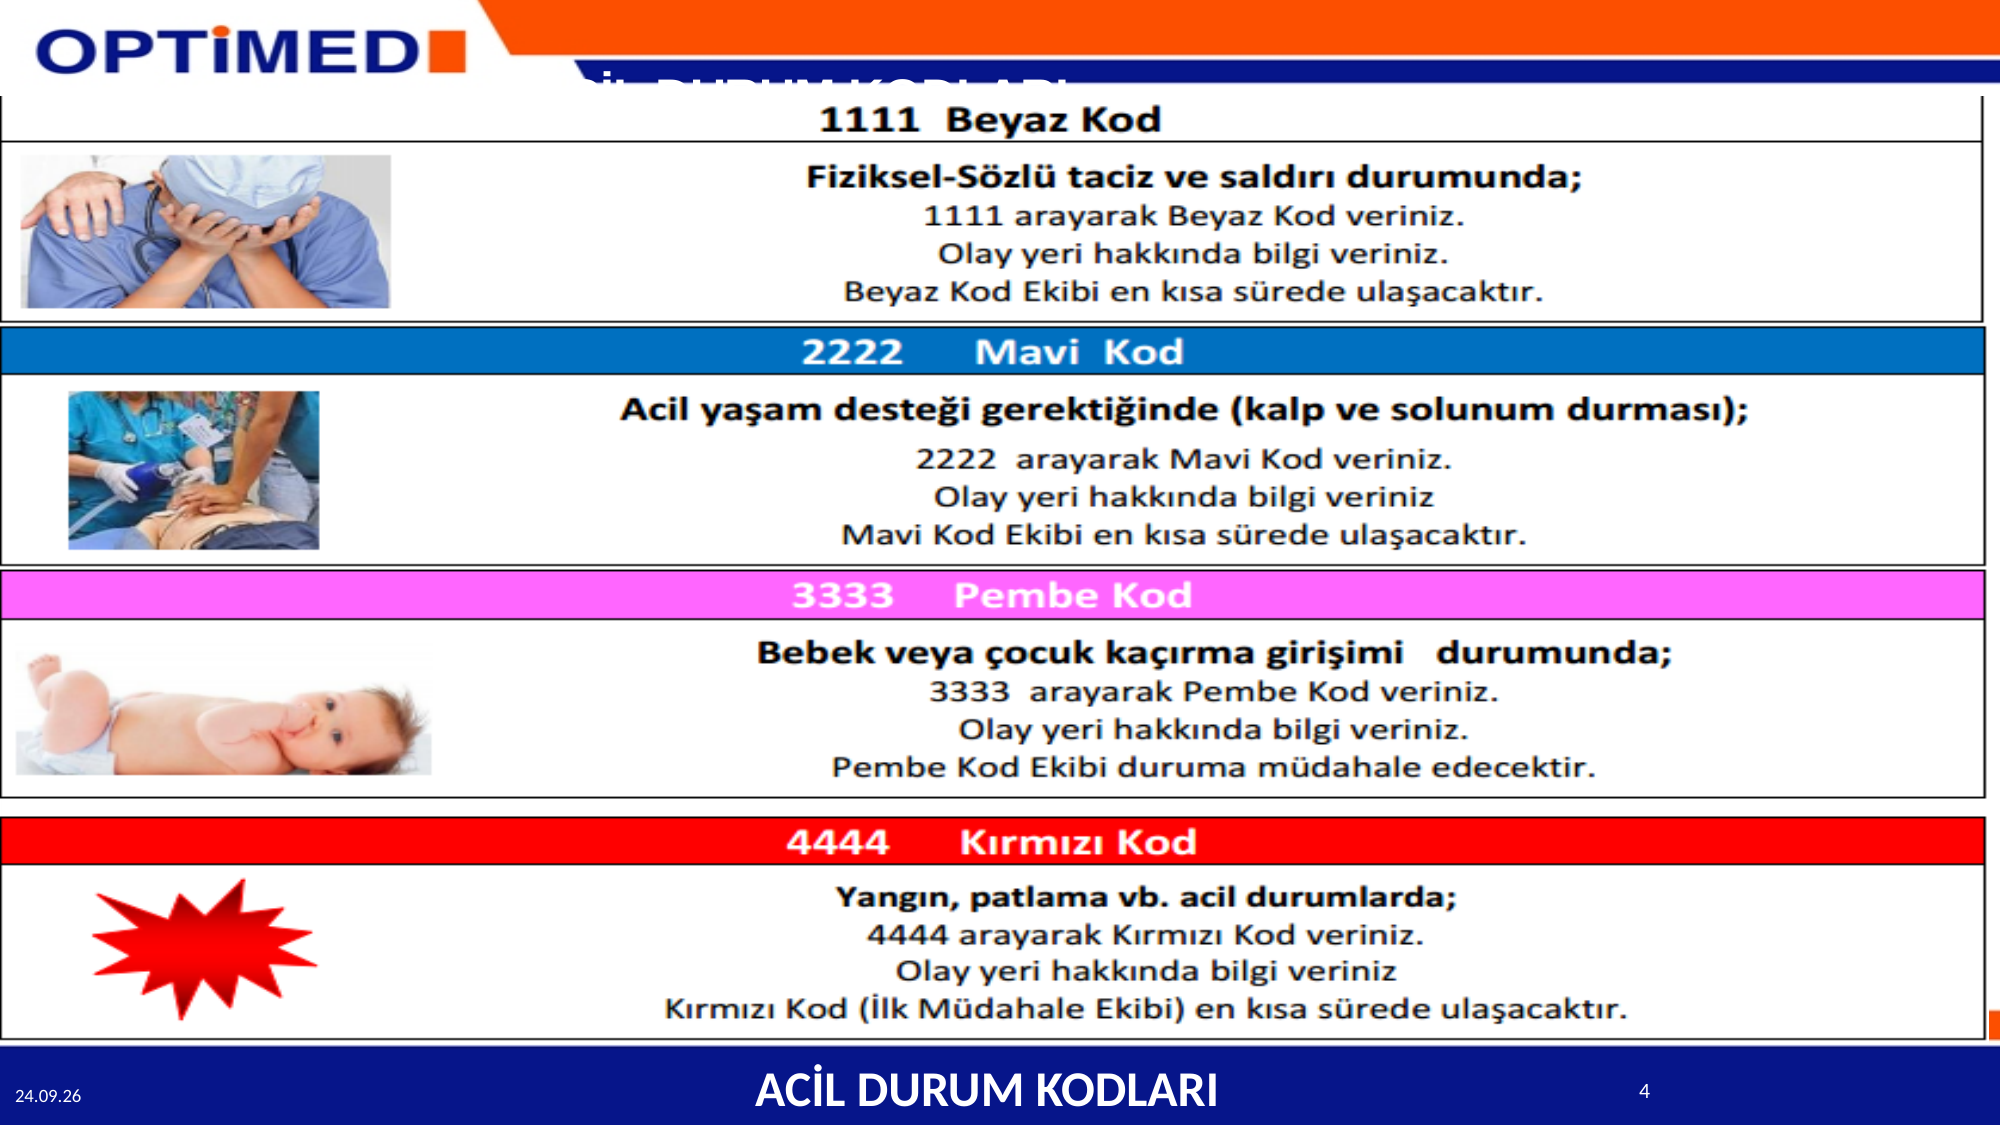

# ACİL DURUM KODLARI
ACİL DURUM KODLARI